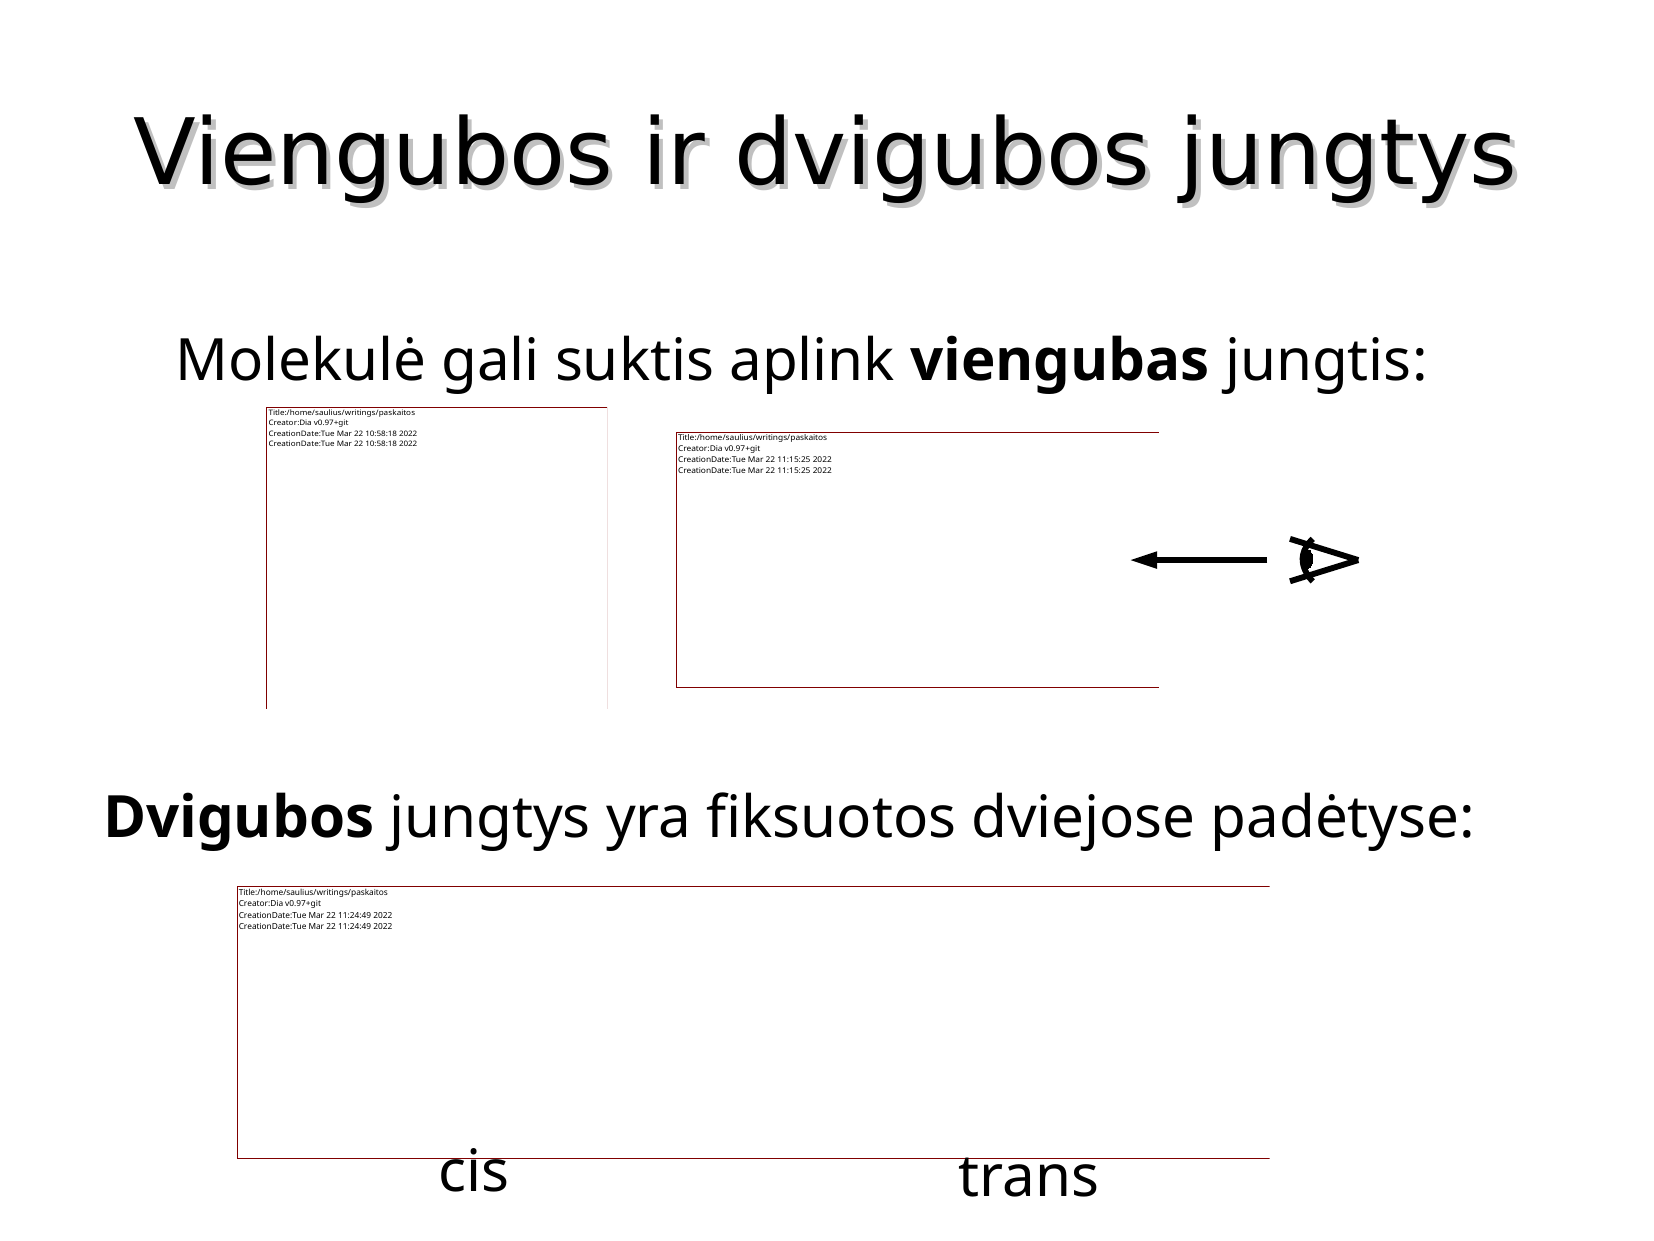

# Viengubos ir dvigubos jungtys
Molekulė gali suktis aplink viengubas jungtis:
Dvigubos jungtys yra fiksuotos dviejose padėtyse:
cis
trans